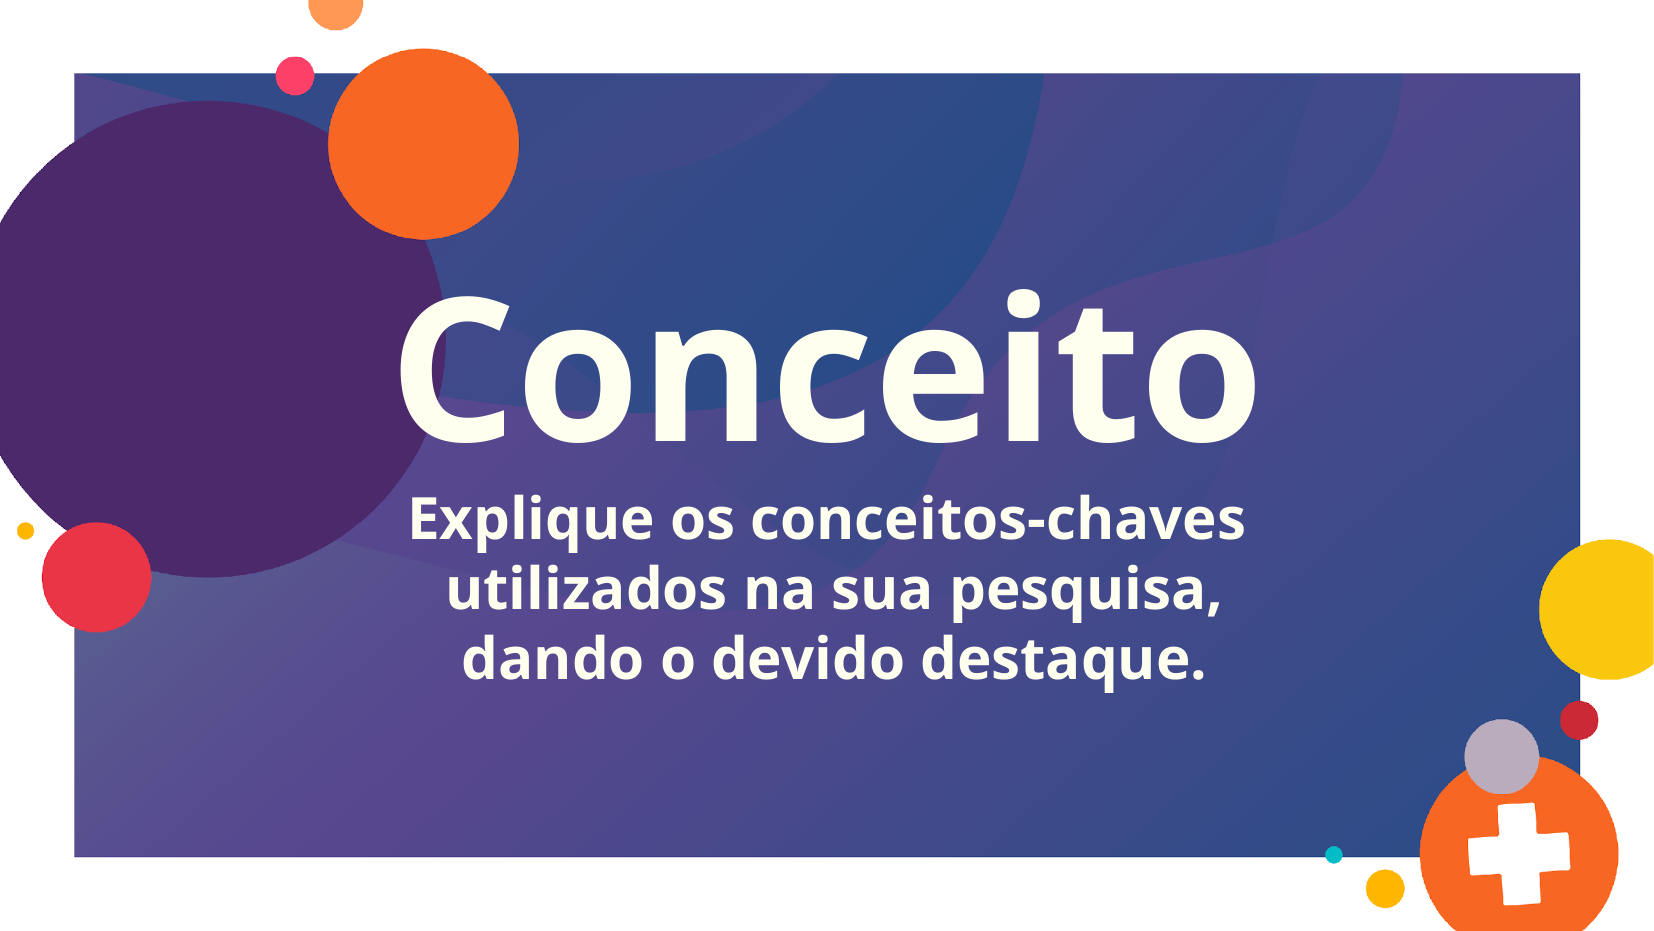

Conceito
Explique os conceitos-chaves
 utilizados na sua pesquisa,
 dando o devido destaque.